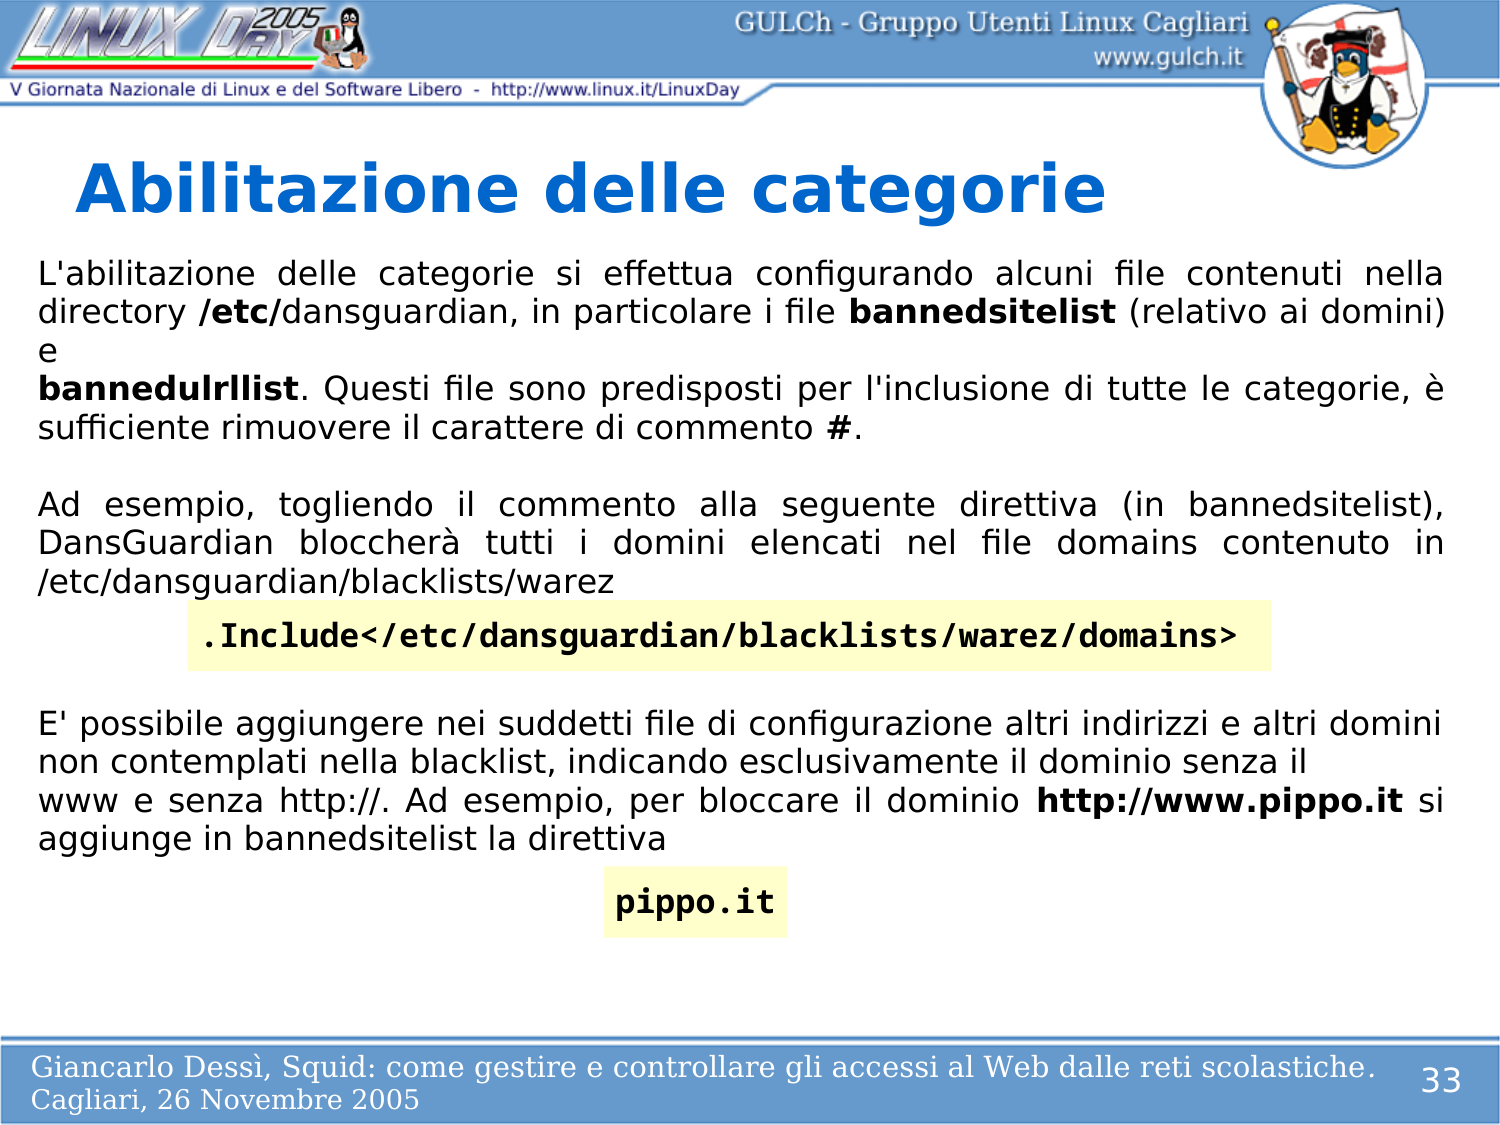

Abilitazione delle categorie
L'abilitazione delle categorie si effettua configurando alcuni file contenuti nella directory /etc/dansguardian, in particolare i file bannedsitelist (relativo ai domini) e
bannedulrllist. Questi file sono predisposti per l'inclusione di tutte le categorie, è sufficiente rimuovere il carattere di commento #.
Ad esempio, togliendo il commento alla seguente direttiva (in bannedsitelist), DansGuardian bloccherà tutti i domini elencati nel file domains contenuto in /etc/dansguardian/blacklists/warez
.Include</etc/dansguardian/blacklists/warez/domains>
E' possibile aggiungere nei suddetti file di configurazione altri indirizzi e altri domini non contemplati nella blacklist, indicando esclusivamente il dominio senza il
www e senza http://. Ad esempio, per bloccare il dominio http://www.pippo.it si aggiunge in bannedsitelist la direttiva
pippo.it